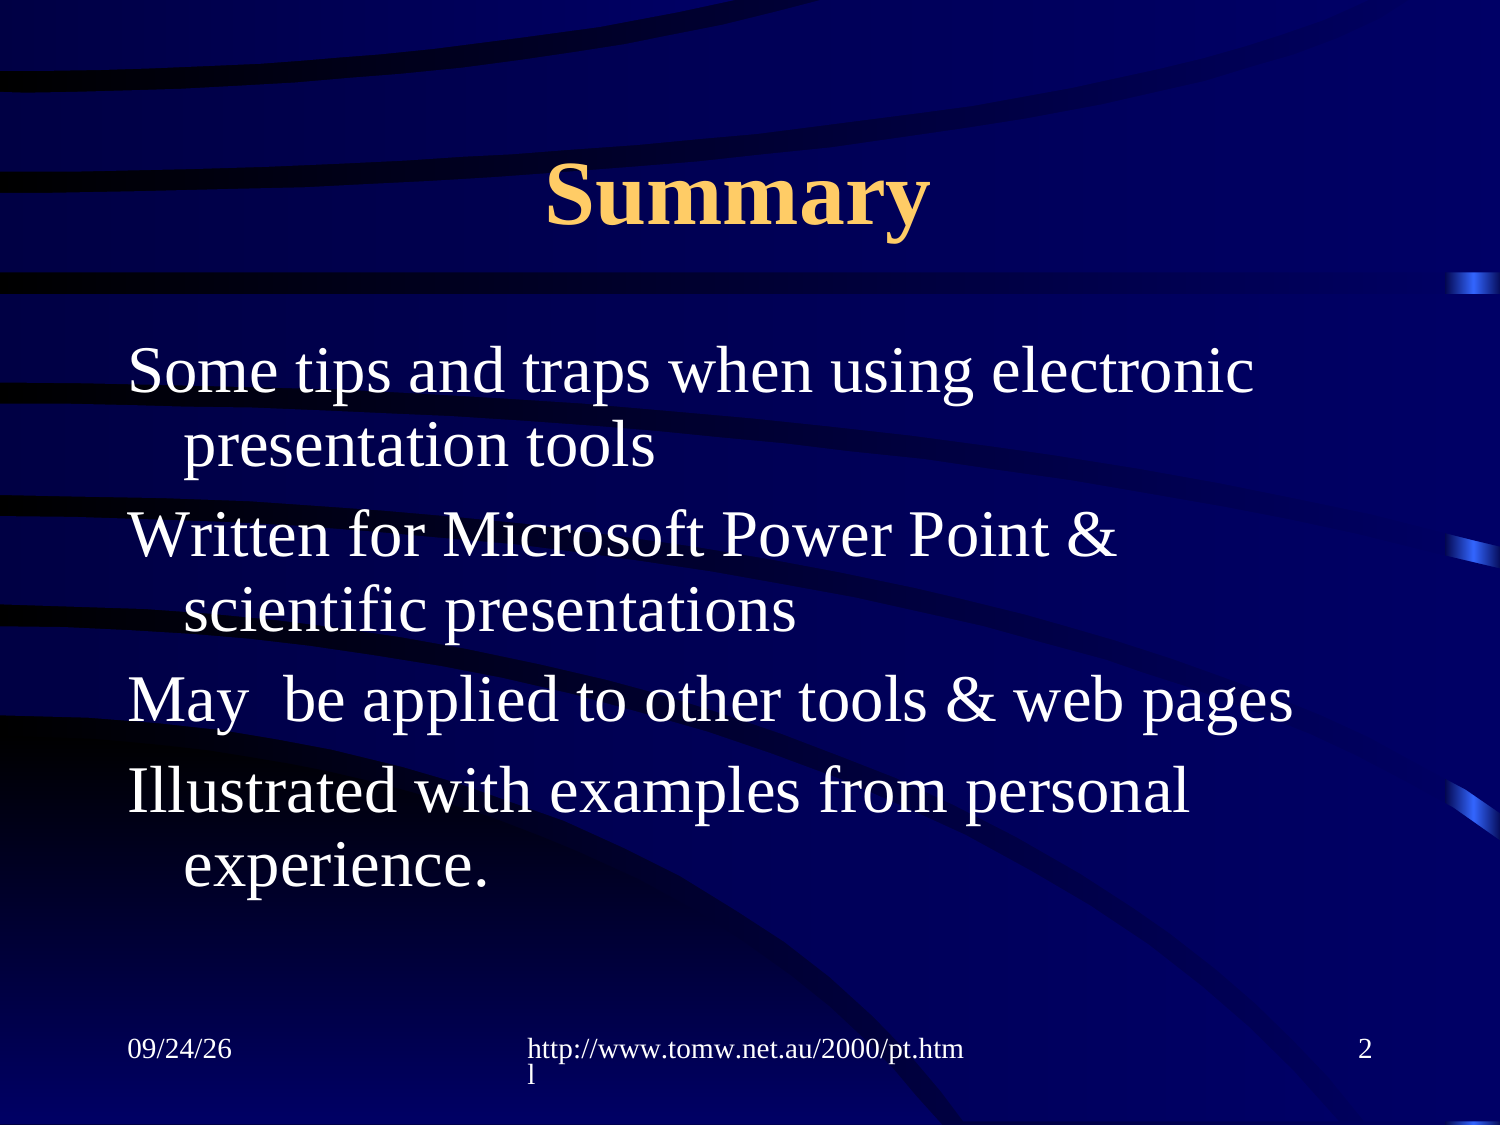

# Summary
Some tips and traps when using electronic presentation tools
Written for Microsoft Power Point & scientific presentations
May be applied to other tools & web pages
Illustrated with examples from personal experience.
http://www.tomw.net.au/2000/pt.html
2